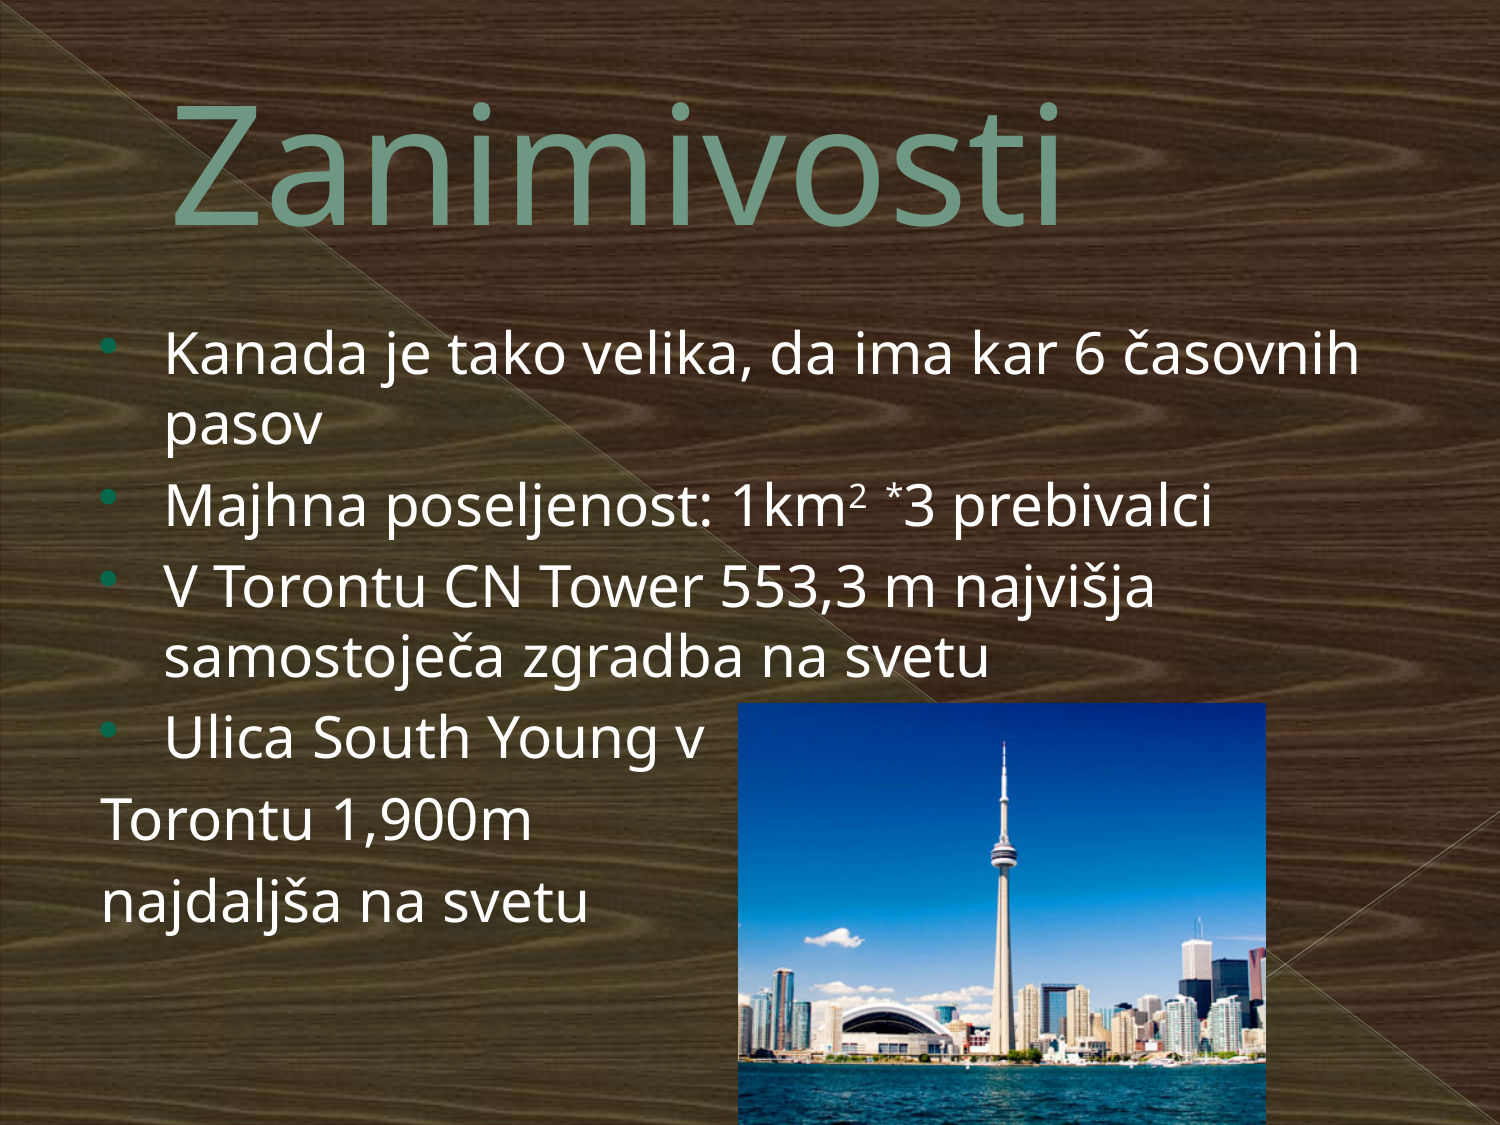

# Zanimivosti
Kanada je tako velika, da ima kar 6 časovnih pasov
Majhna poseljenost: 1km2 *3 prebivalci
V Torontu CN Tower 553,3 m najvišja samostoječa zgradba na svetu
Ulica South Young v
Torontu 1,900m
najdaljša na svetu